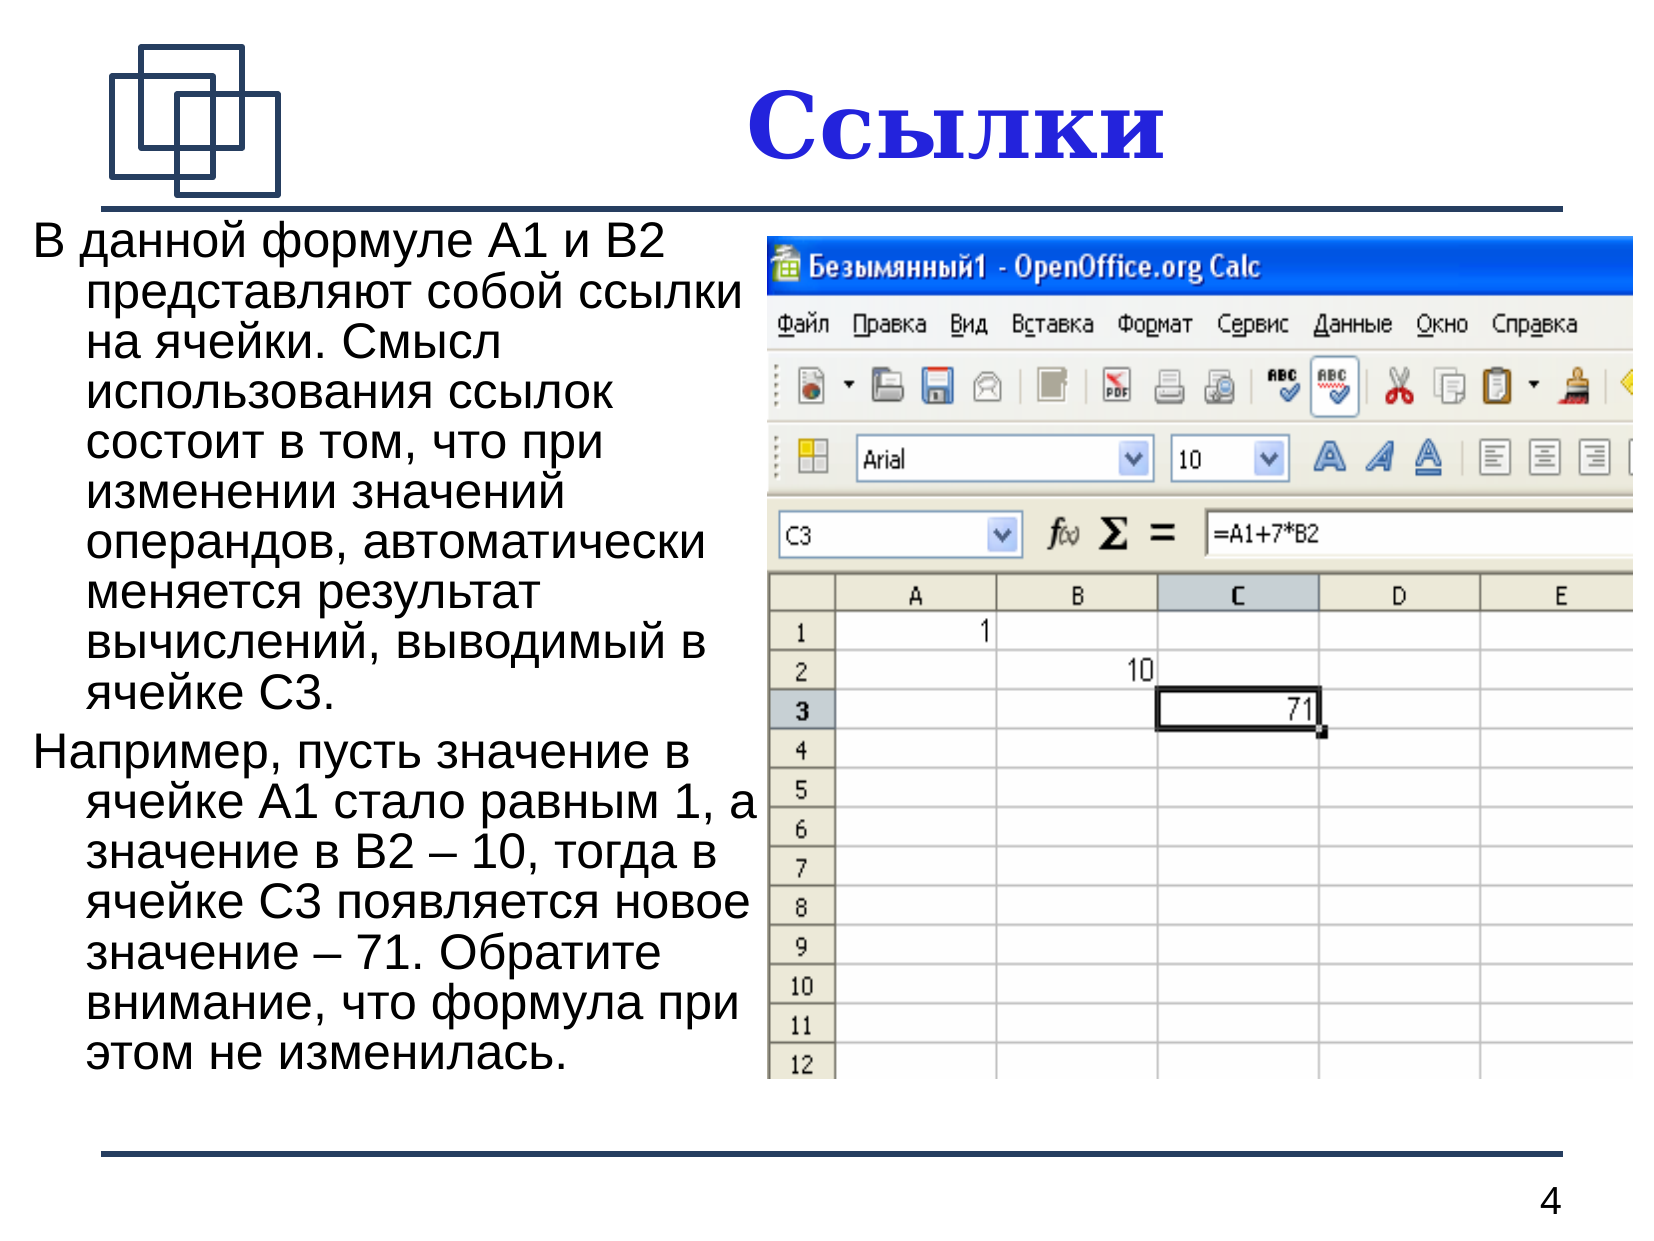

Ссылки
В данной формуле А1 и В2 представляют собой ссылки на ячейки. Смысл использования ссылок состоит в том, что при изменении значений операндов, автоматически меняется результат вычислений, выводимый в ячейке С3.
Например, пусть значение в ячейке А1 стало равным 1, а значение в В2 – 10, тогда в ячейке С3 появляется новое значение – 71. Обратите внимание, что формула при этом не изменилась.